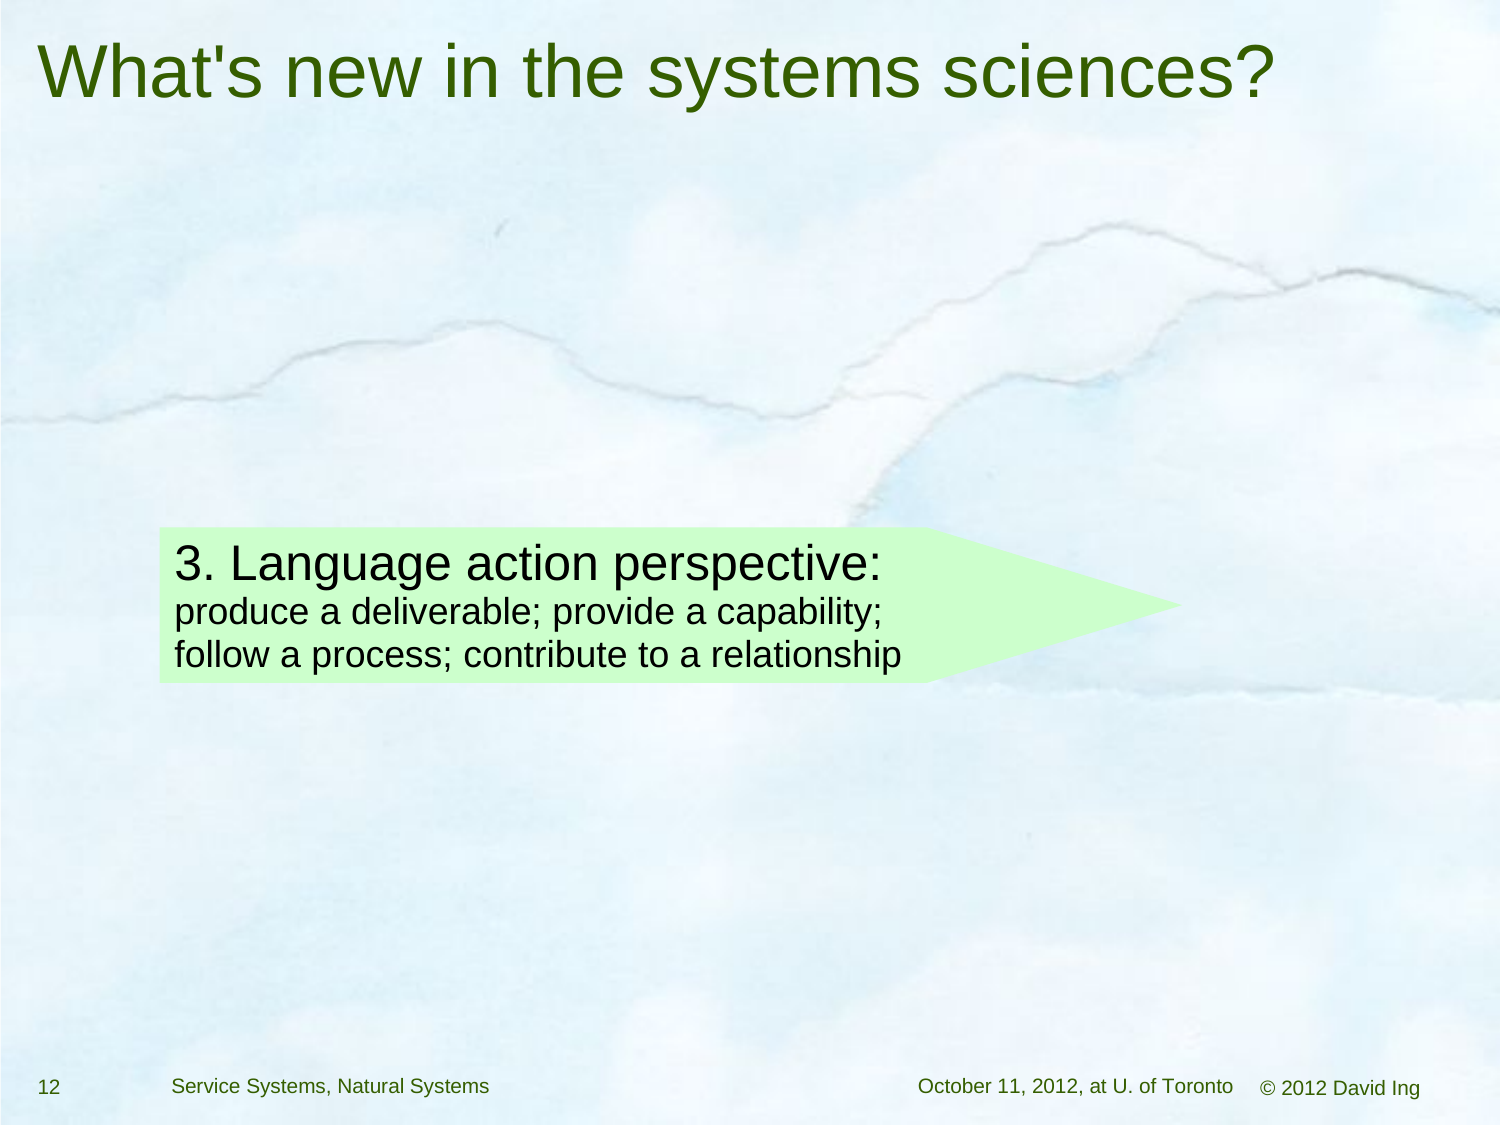

# What's new in the systems sciences?
3. Language action perspective:
produce a deliverable; provide a capability;
follow a process; contribute to a relationship
Service Systems, Natural Systems
October 11, 2012, at U. of Toronto
12